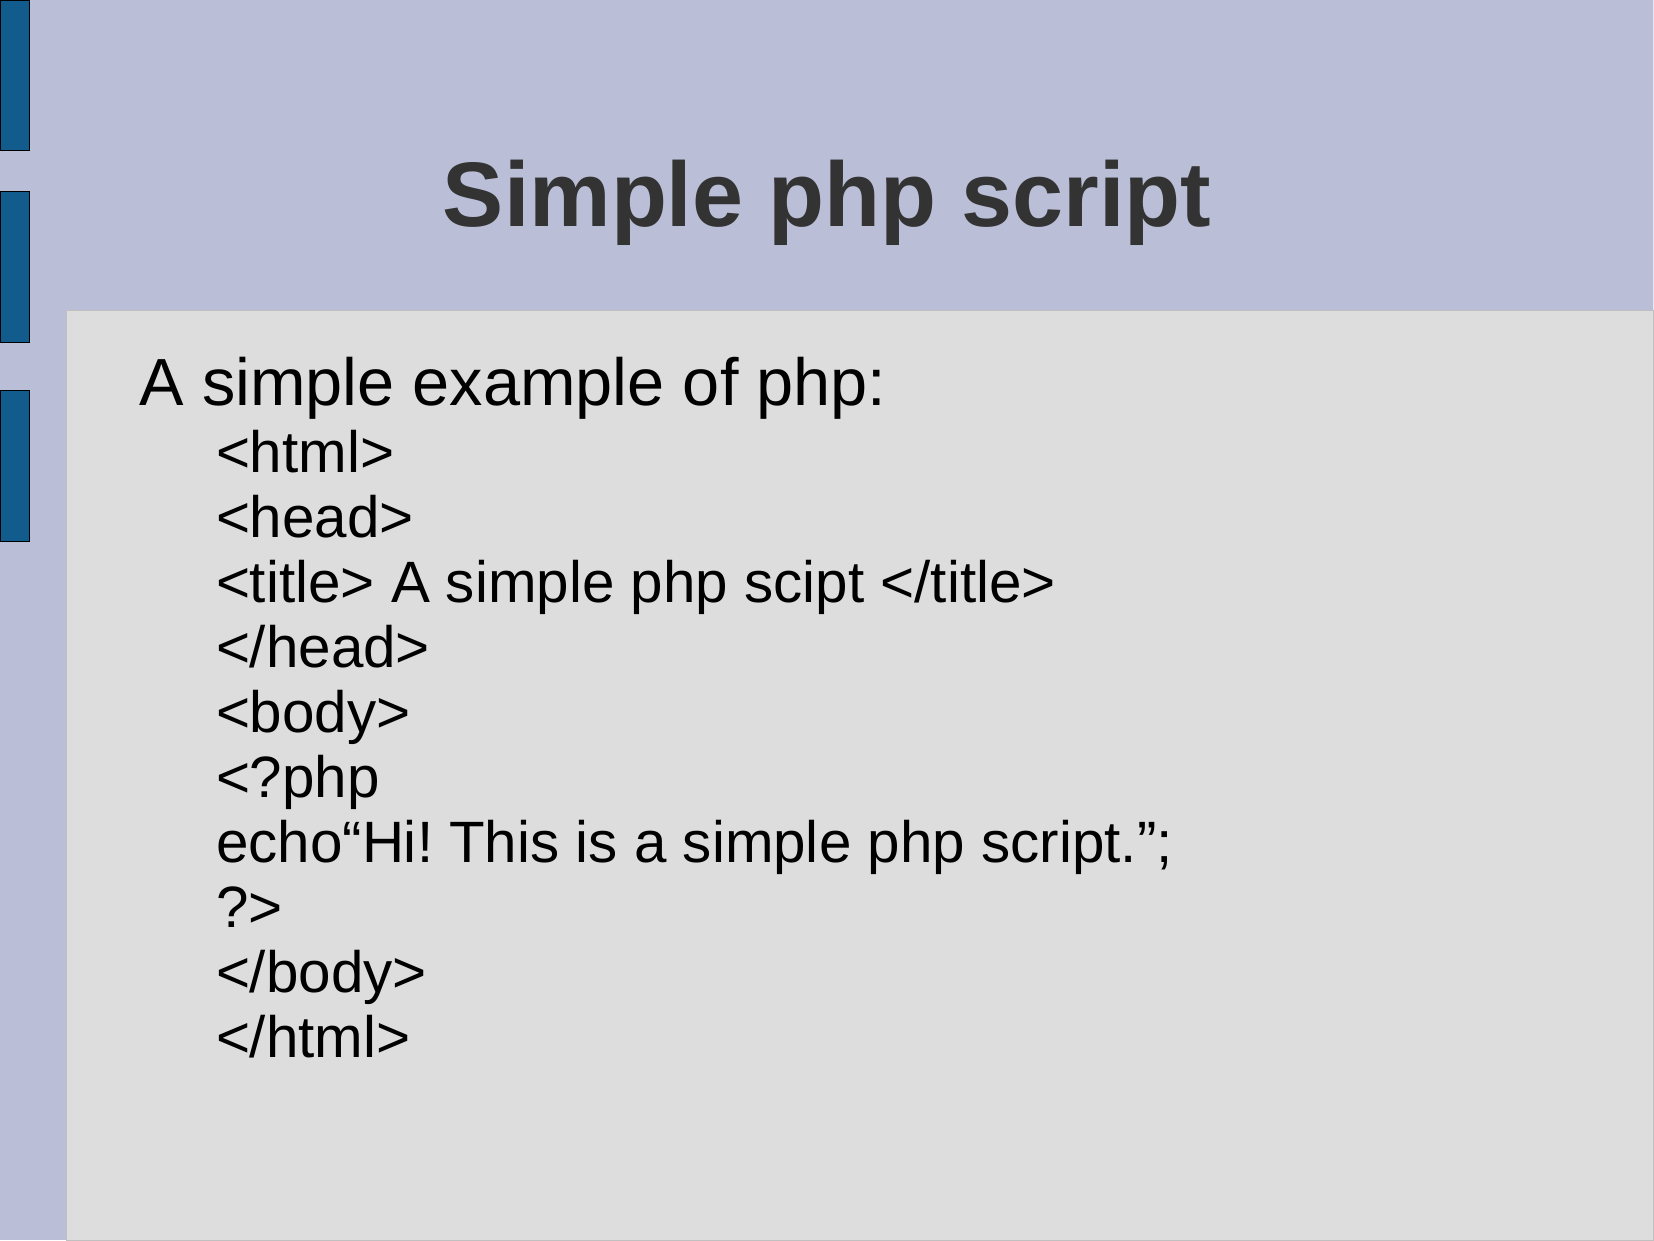

# Simple php script
A simple example of php:
<html>
<head>
<title> A simple php scipt </title>
</head>
<body>
<?php
echo“Hi! This is a simple php script.”;
?>
</body>
</html>